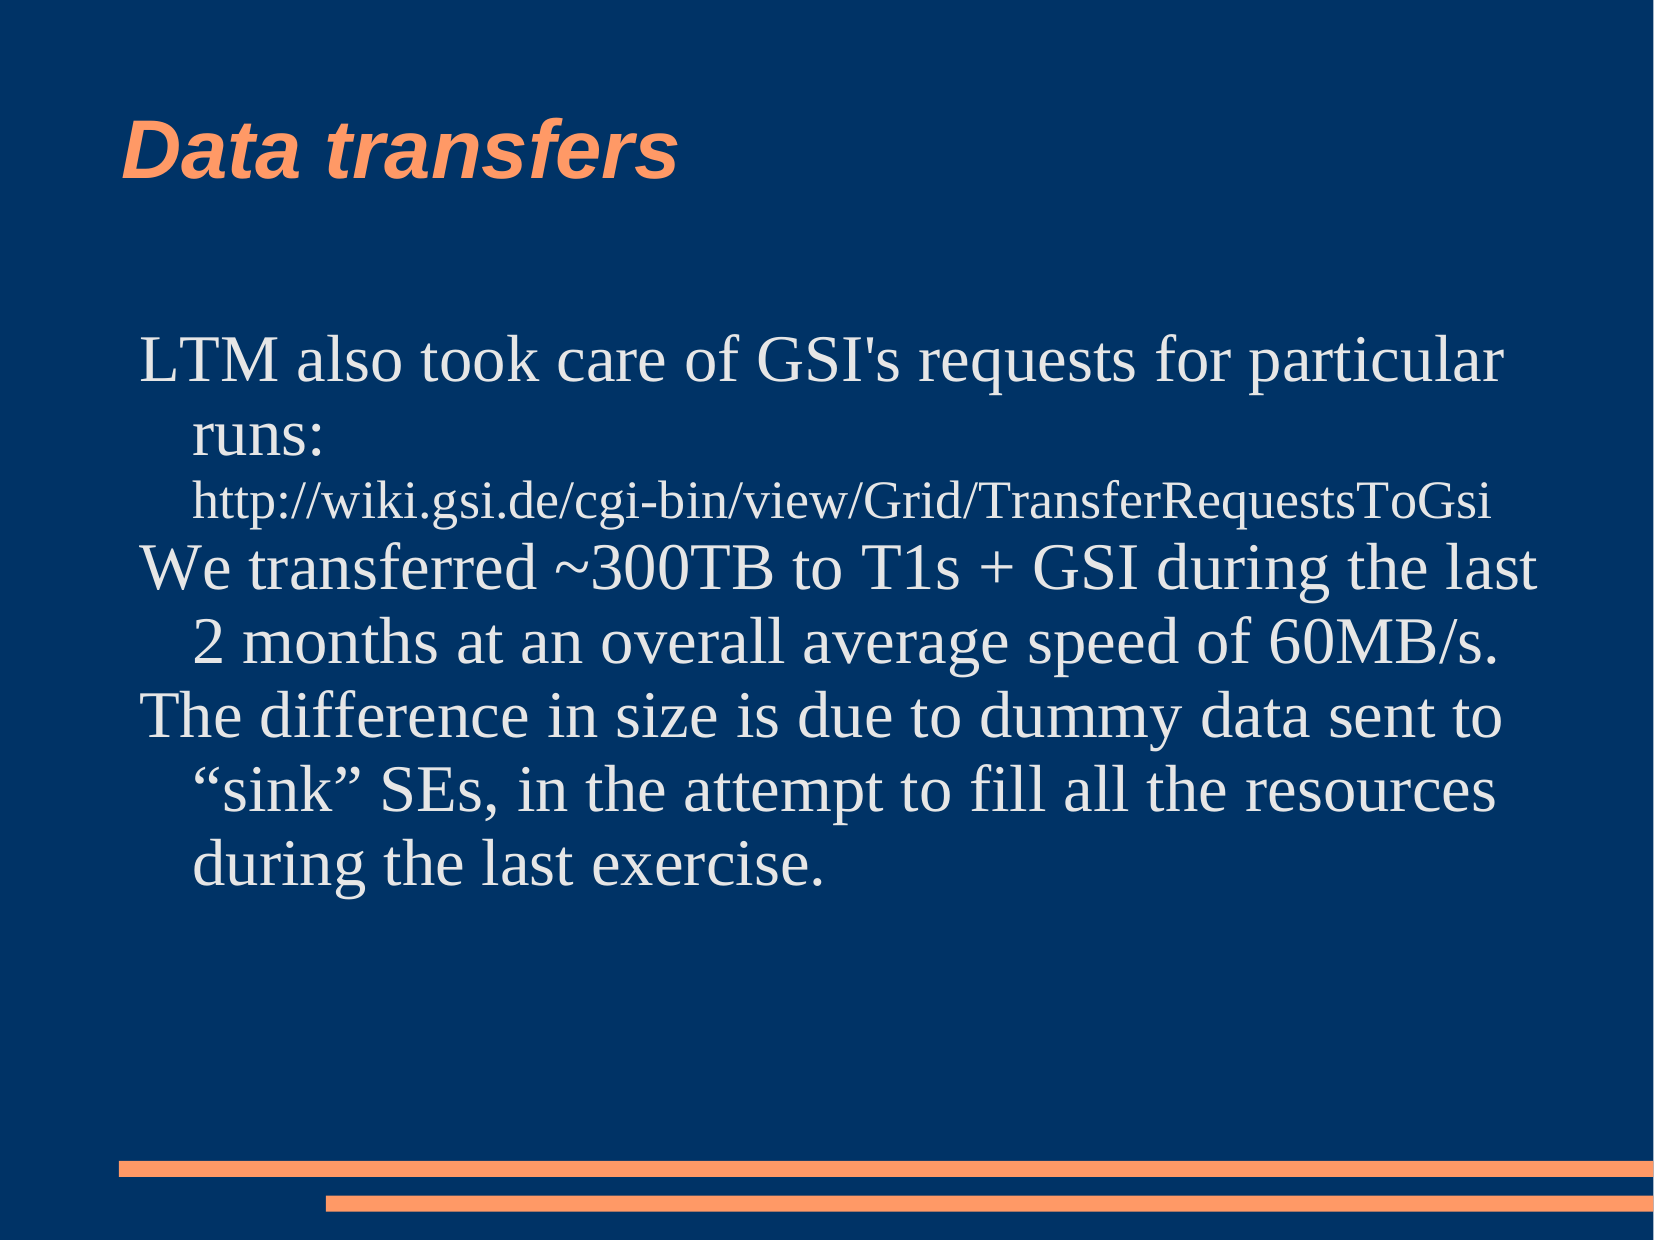

# Data transfers
LTM also took care of GSI's requests for particular runs:
http://wiki.gsi.de/cgi-bin/view/Grid/TransferRequestsToGsi
We transferred ~300TB to T1s + GSI during the last 2 months at an overall average speed of 60MB/s.
The difference in size is due to dummy data sent to “sink” SEs, in the attempt to fill all the resources during the last exercise.